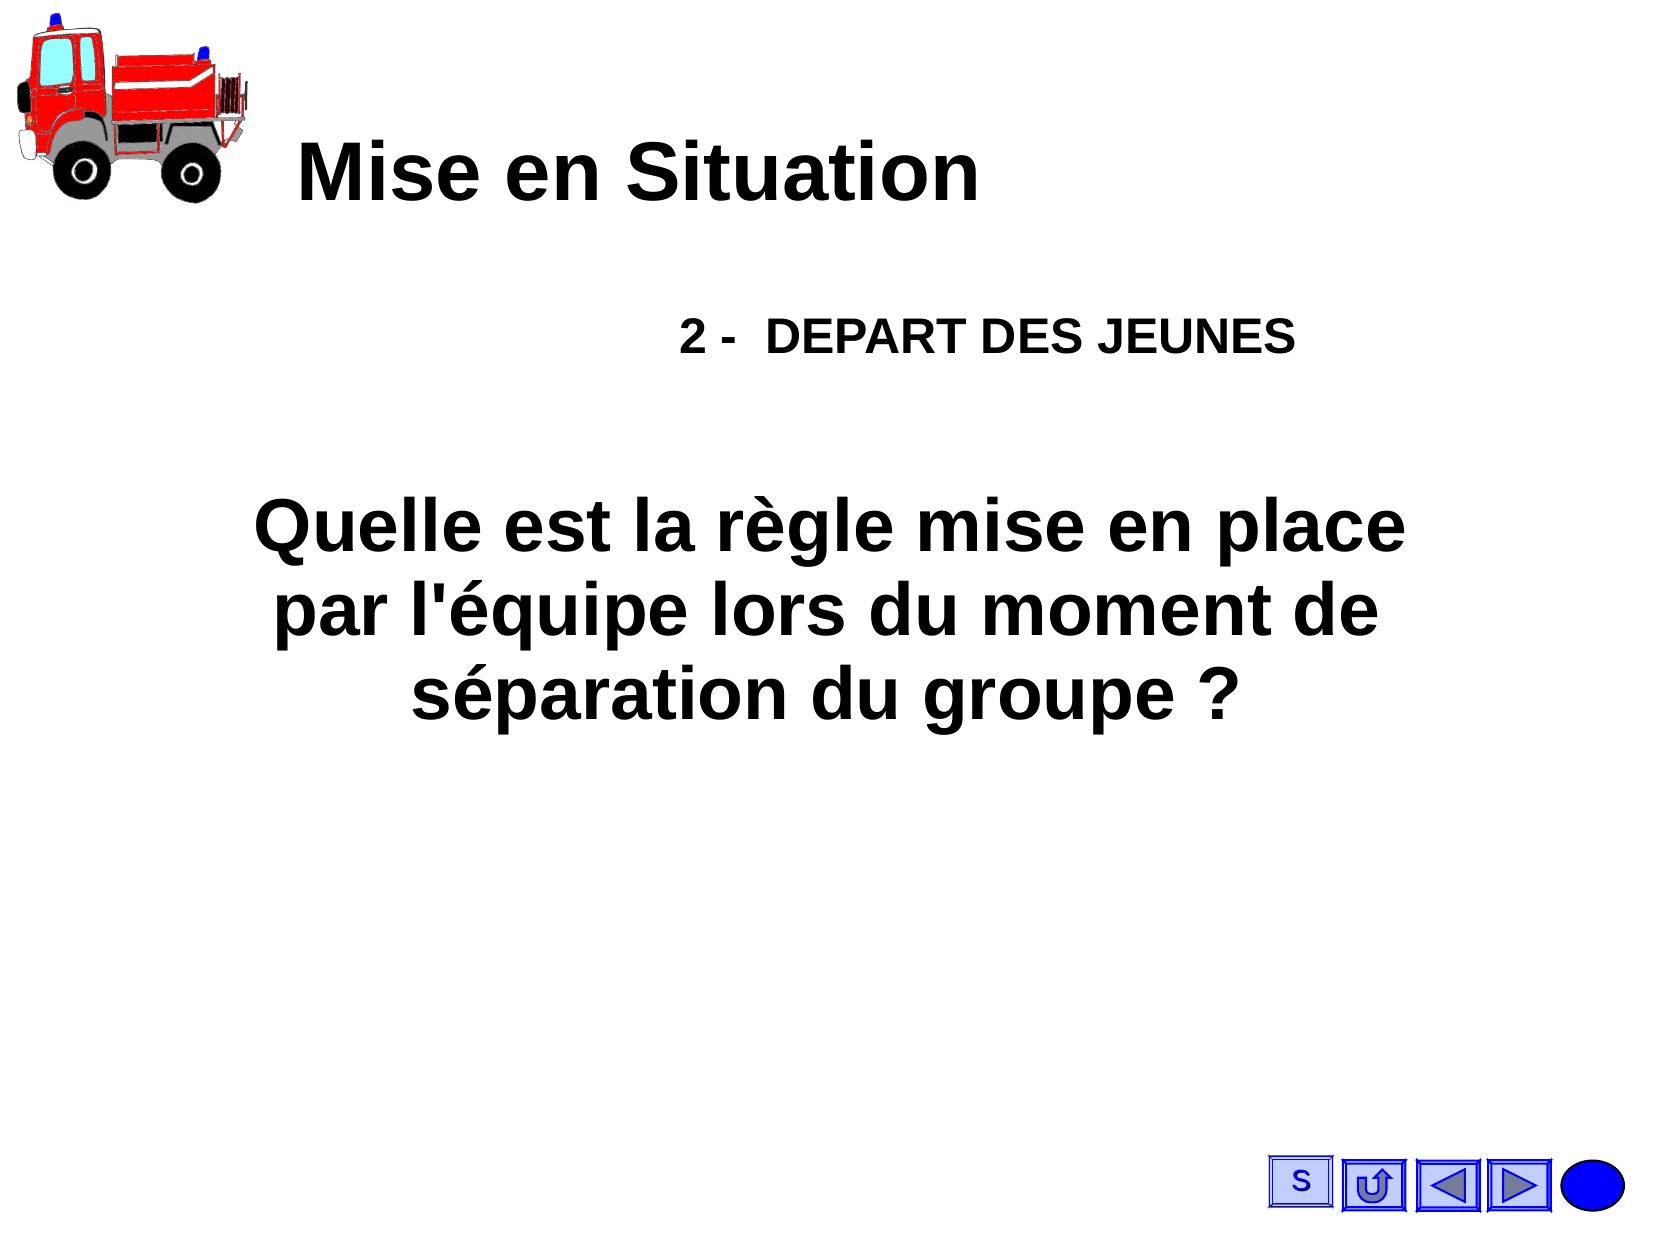

Mise en Situation
2 -  DEPART DES JEUNES
# Quelle est la règle mise en place par l'équipe lors du moment de séparation du groupe ?